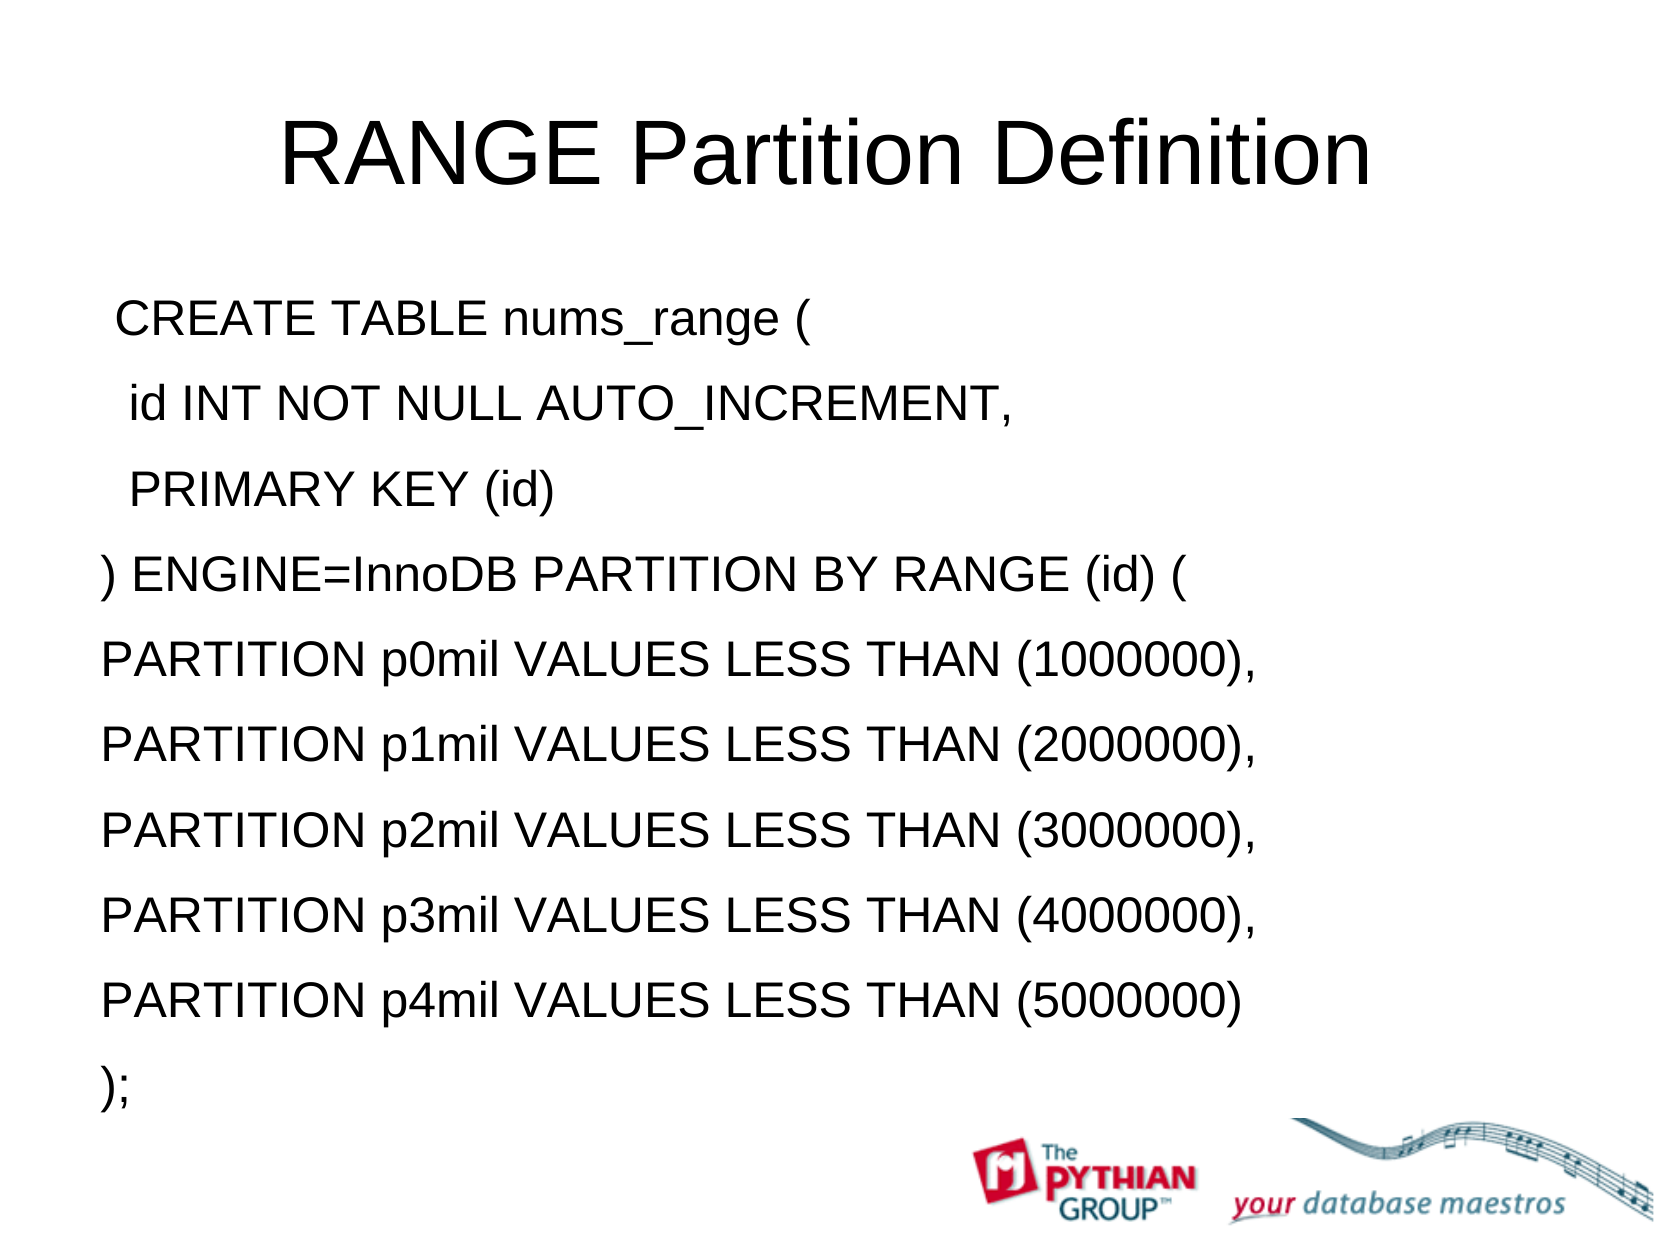

# RANGE Partition Definition
 CREATE TABLE nums_range (
 id INT NOT NULL AUTO_INCREMENT,
 PRIMARY KEY (id)
) ENGINE=InnoDB PARTITION BY RANGE (id) (
PARTITION p0mil VALUES LESS THAN (1000000),
PARTITION p1mil VALUES LESS THAN (2000000),
PARTITION p2mil VALUES LESS THAN (3000000),
PARTITION p3mil VALUES LESS THAN (4000000),
PARTITION p4mil VALUES LESS THAN (5000000)
);